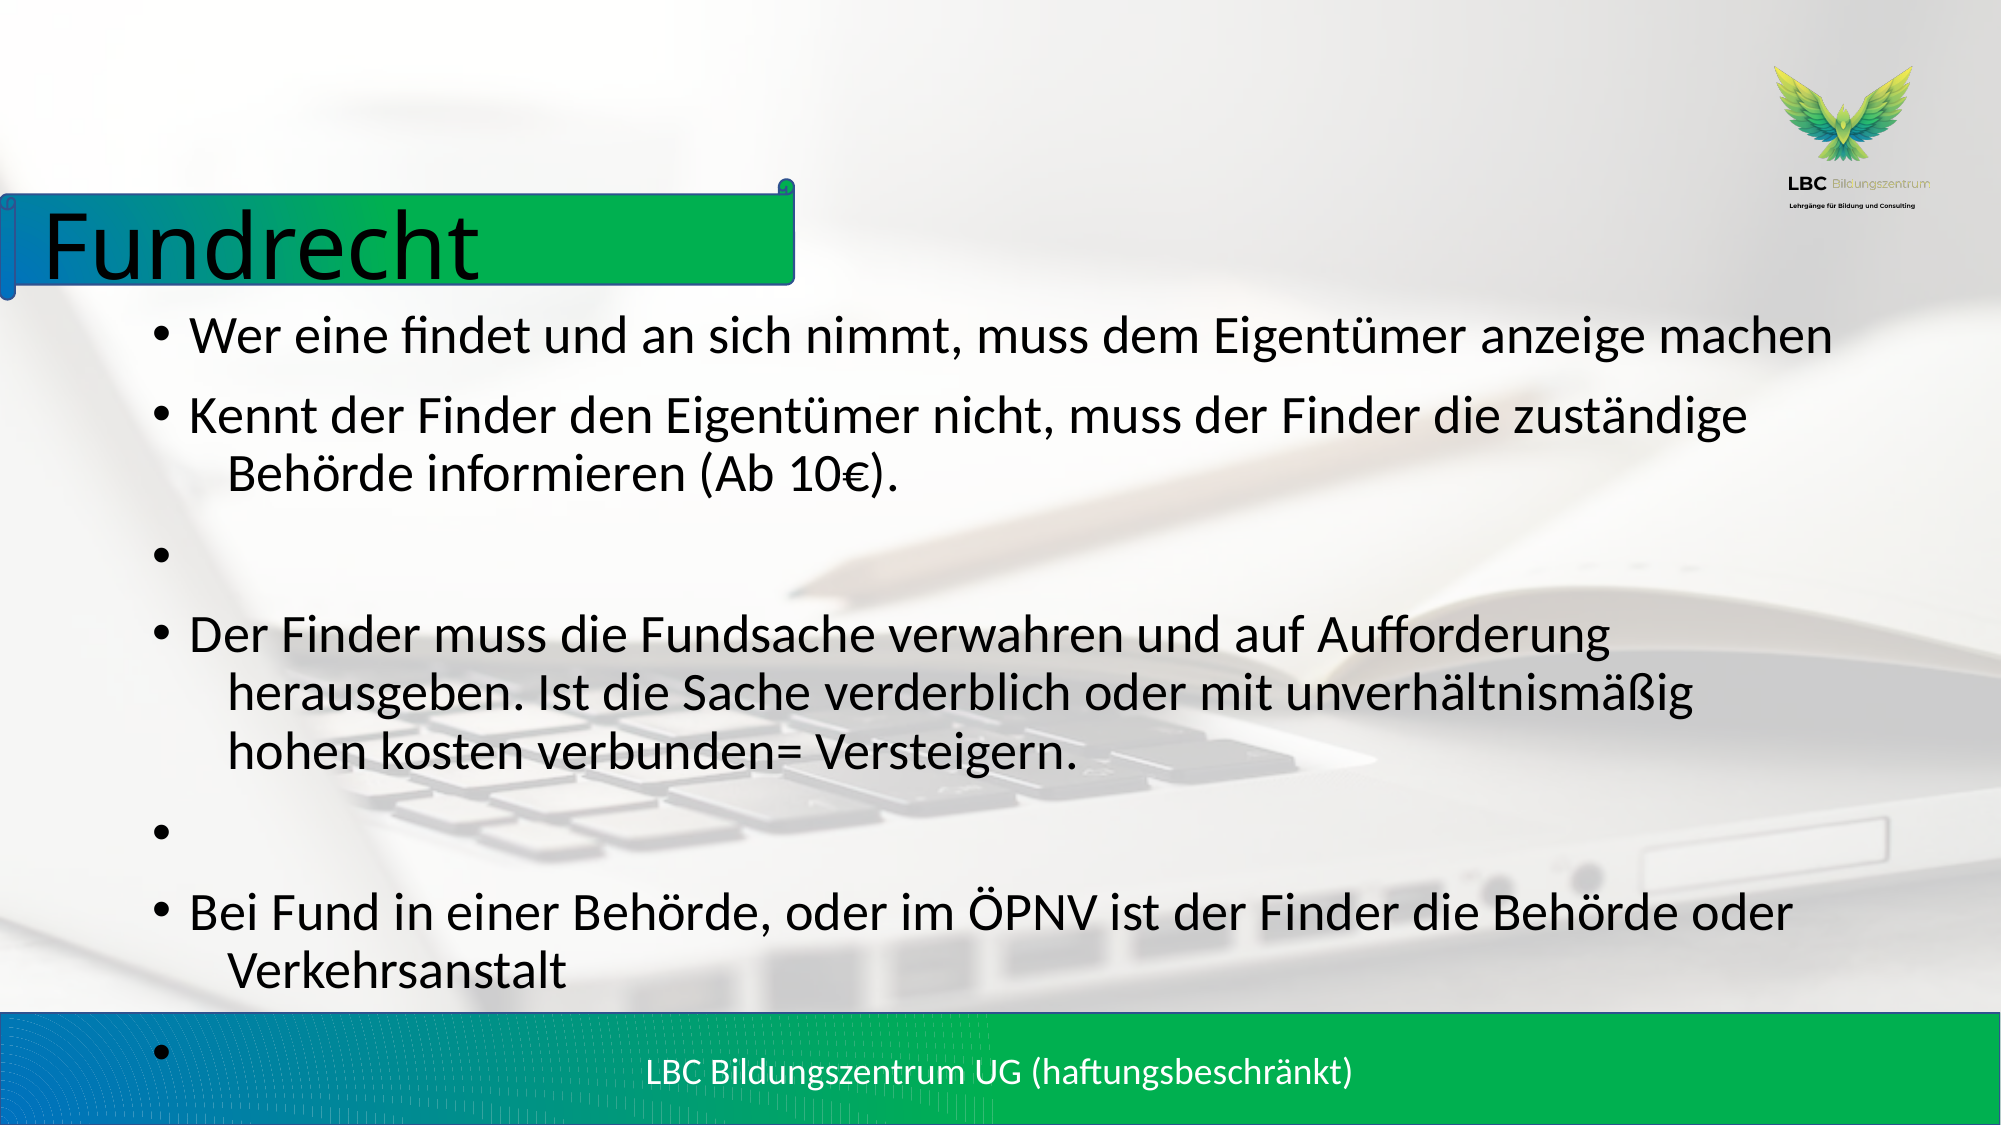

# Fundrecht
Wer eine findet und an sich nimmt, muss dem Eigentümer anzeige machen
Kennt der Finder den Eigentümer nicht, muss der Finder die zuständige Behörde informieren (Ab 10€).
Der Finder muss die Fundsache verwahren und auf Aufforderung herausgeben. Ist die Sache verderblich oder mit unverhältnismäßig hohen kosten verbunden= Versteigern.
Bei Fund in einer Behörde, oder im ÖPNV ist der Finder die Behörde oder Verkehrsanstalt